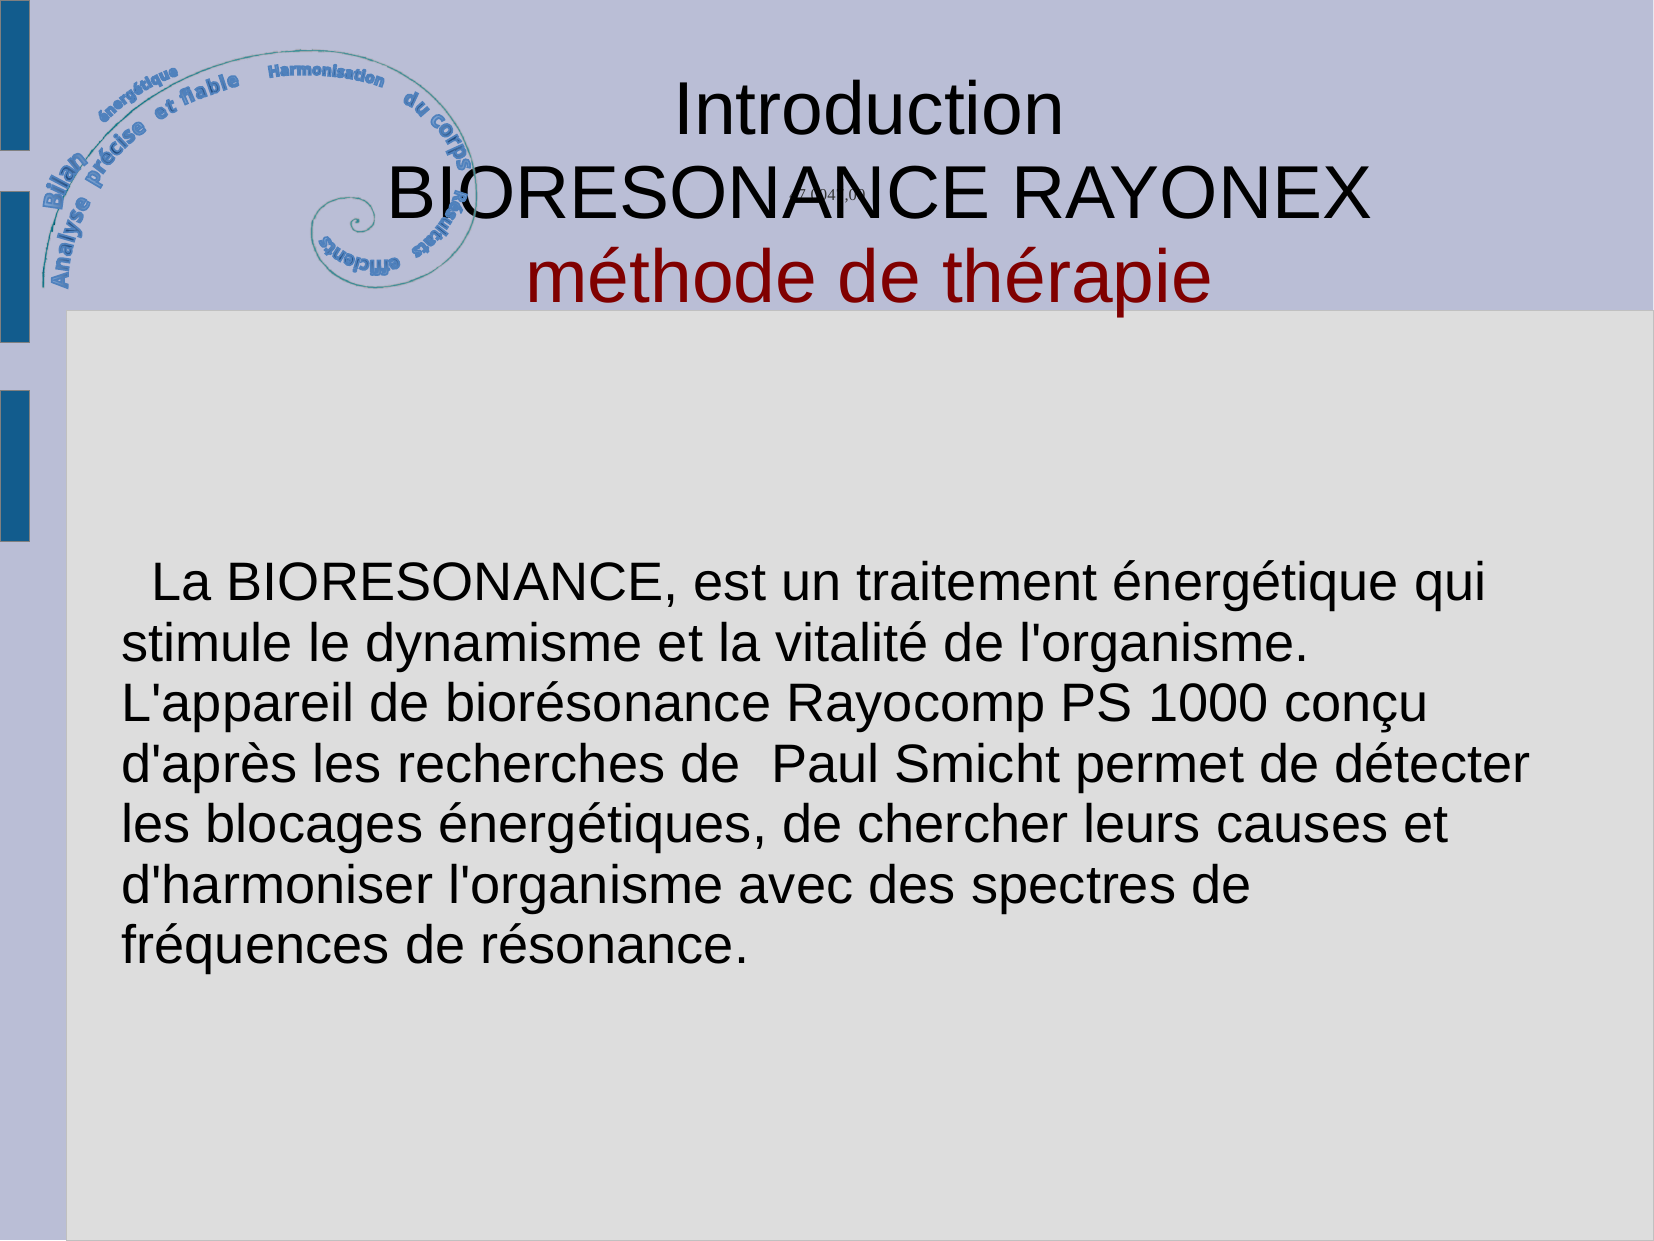

Harmonisation
énergétique
fiable
du
et
corps
précise
Bilan
Résultats
efficients
Analyse
Introduction
 BIORESONANCE RAYONEX
 méthode de thérapie
# 47,0047,00
 La BIORESONANCE, est un traitement énergétique qui stimule le dynamisme et la vitalité de l'organisme. L'appareil de biorésonance Rayocomp PS 1000 conçu d'après les recherches de Paul Smicht permet de détecter les blocages énergétiques, de chercher leurs causes et d'harmoniser l'organisme avec des spectres de fréquences de résonance.